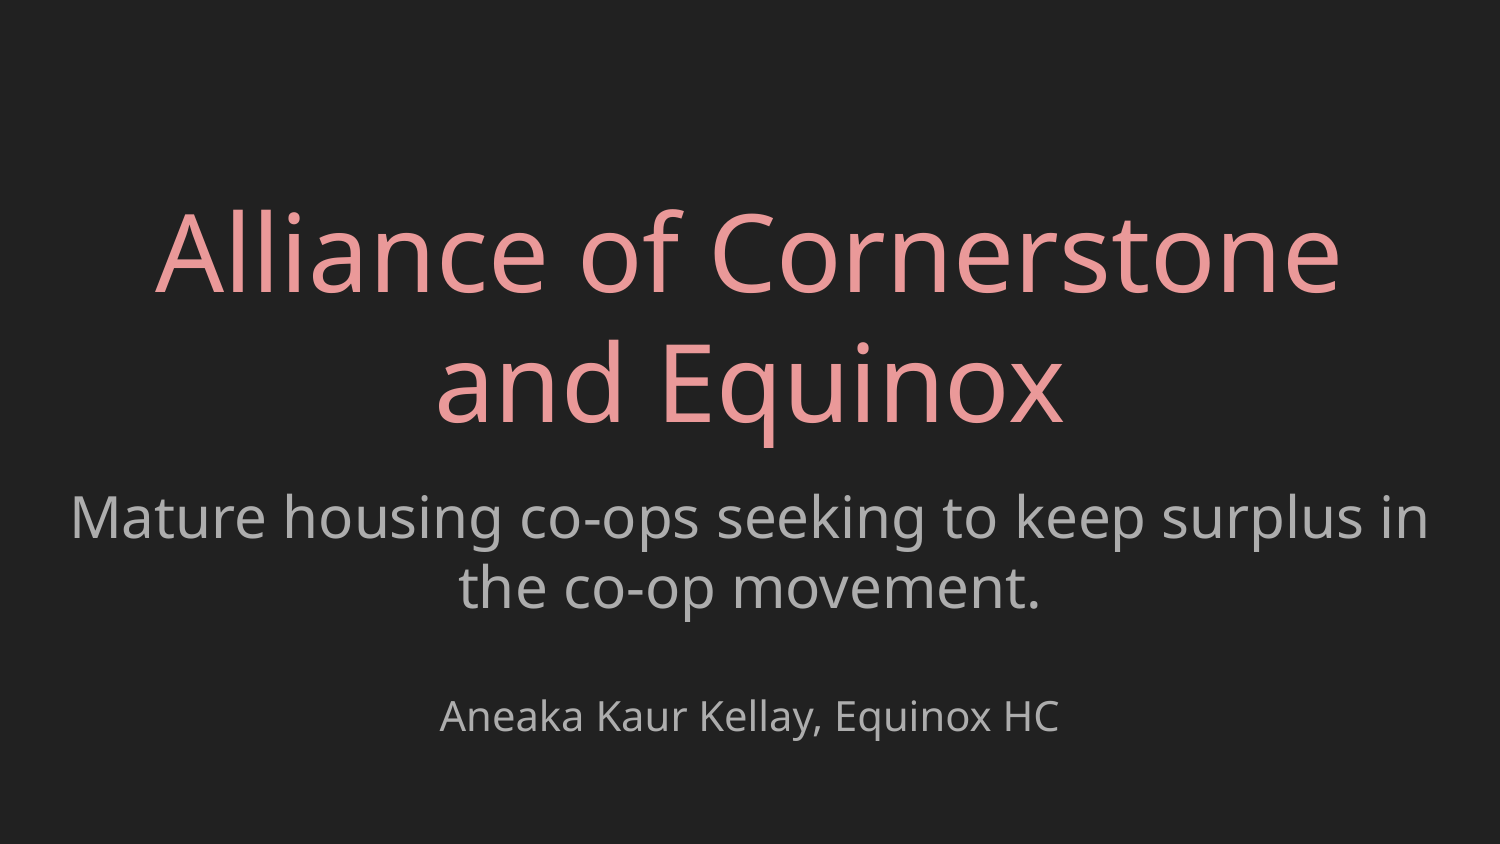

# Alliance of Cornerstone and Equinox
Mature housing co-ops seeking to keep surplus in the co-op movement.
Aneaka Kaur Kellay, Equinox HC